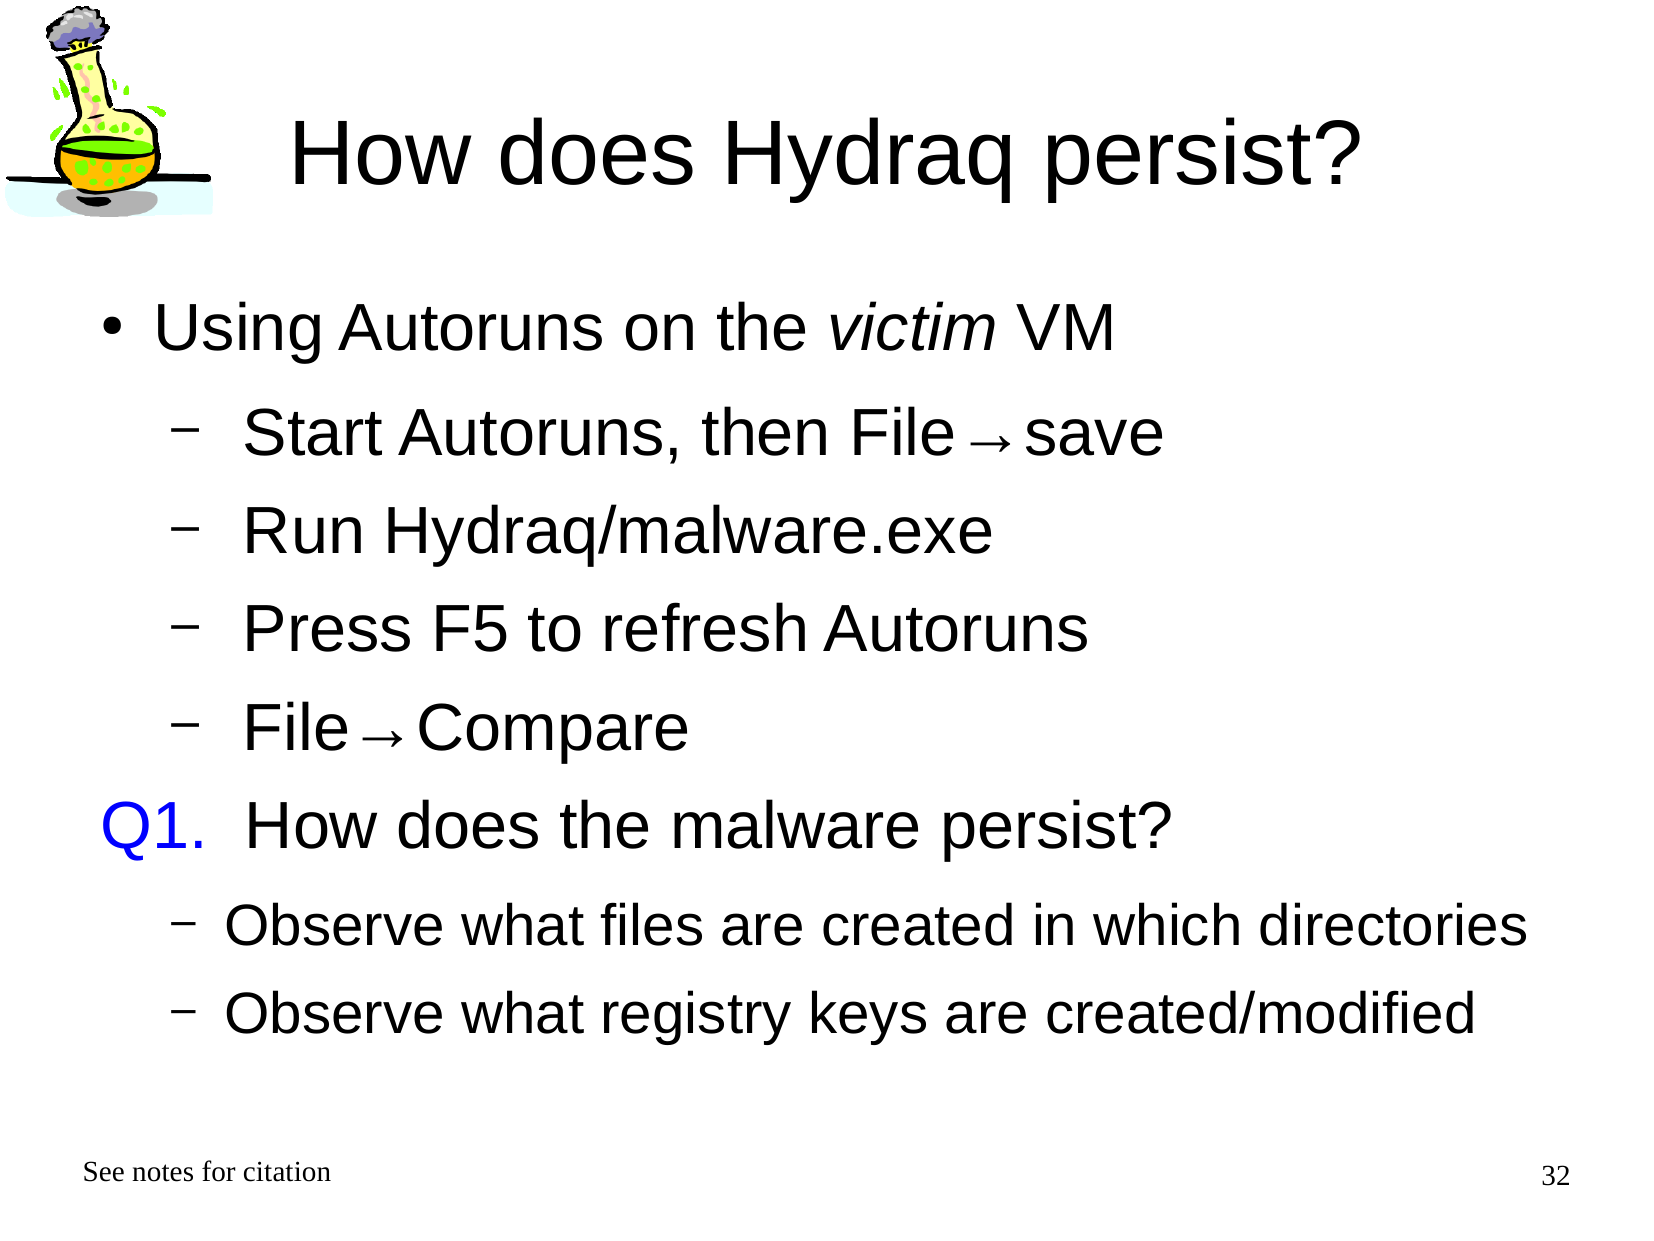

# How does Hydraq persist?
Using Autoruns on the victim VM
 Start Autoruns, then File→save
 Run Hydraq/malware.exe
 Press F5 to refresh Autoruns
 File→Compare
 How does the malware persist?
Observe what files are created in which directories
Observe what registry keys are created/modified
See notes for citation
32